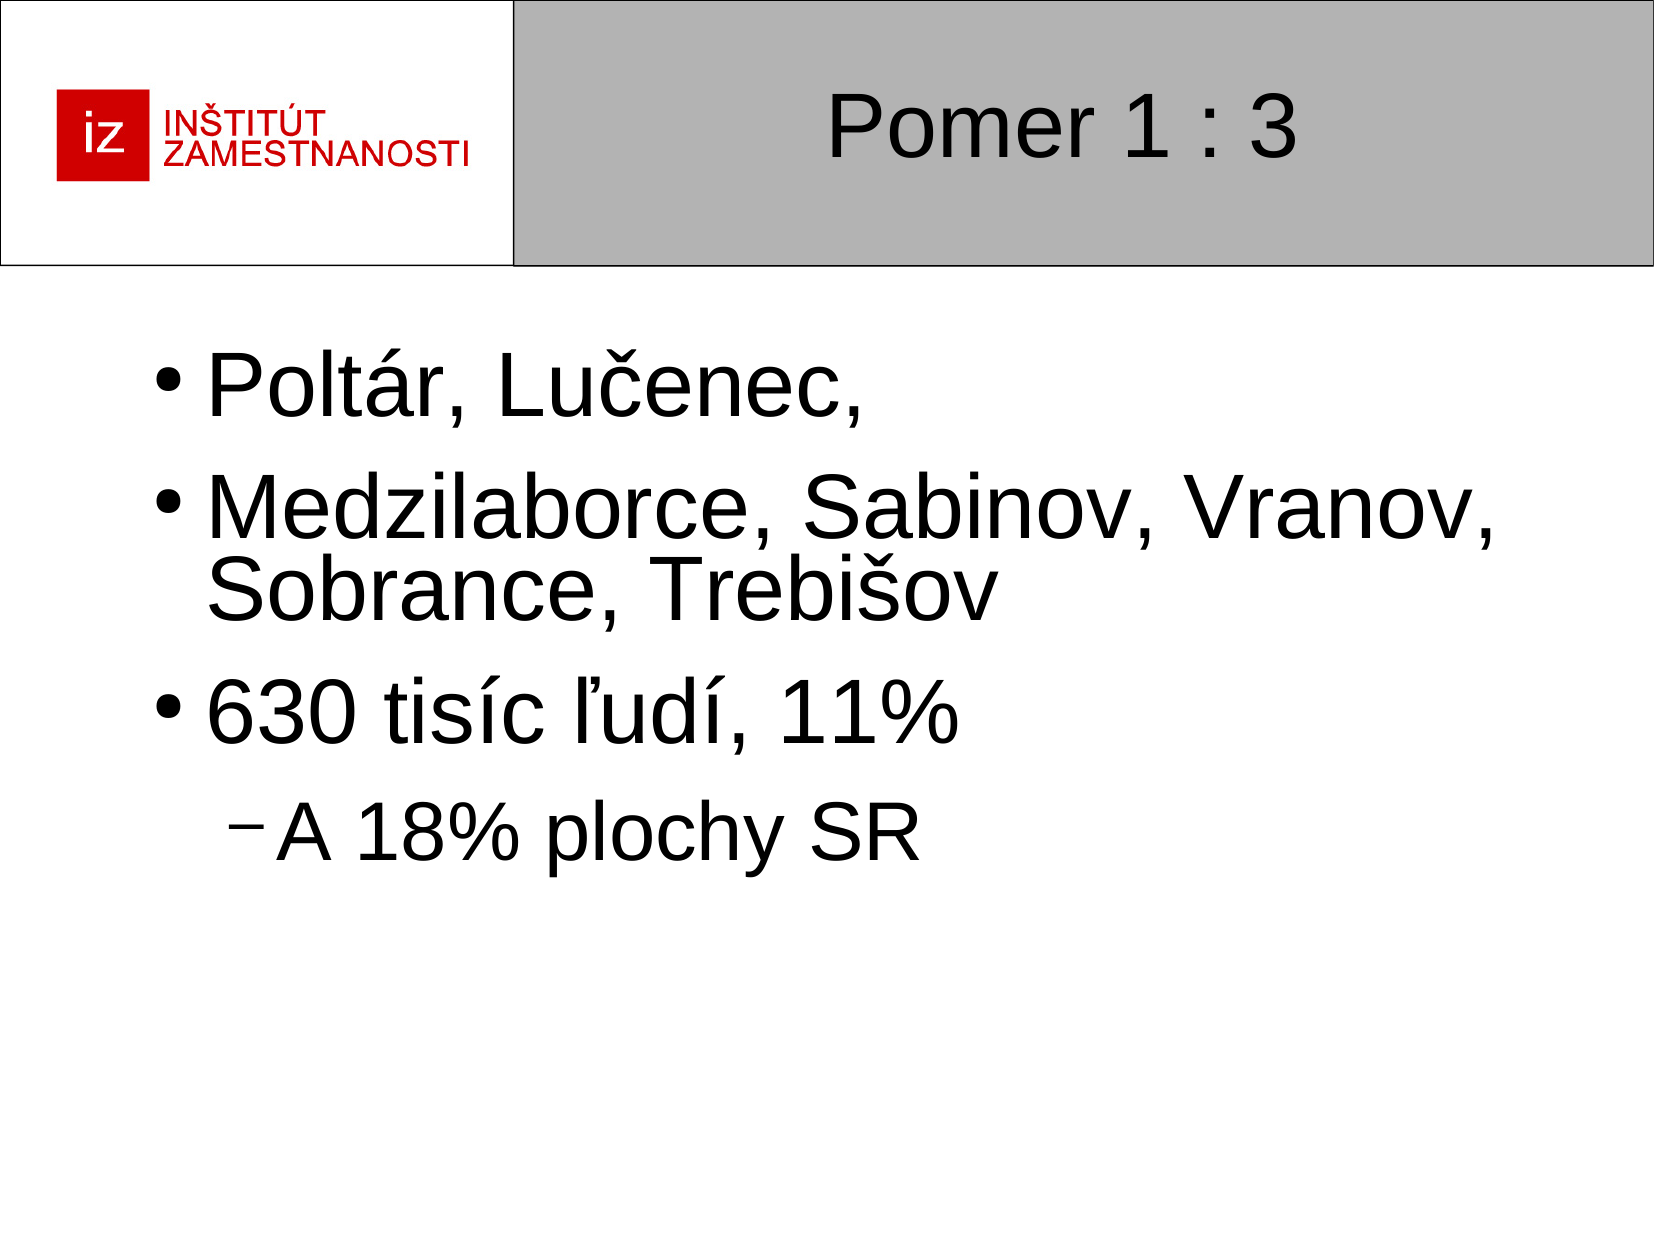

# Pomer 1 : 3
Poltár, Lučenec,
Medzilaborce, Sabinov, Vranov, Sobrance, Trebišov
630 tisíc ľudí, 11%
A 18% plochy SR